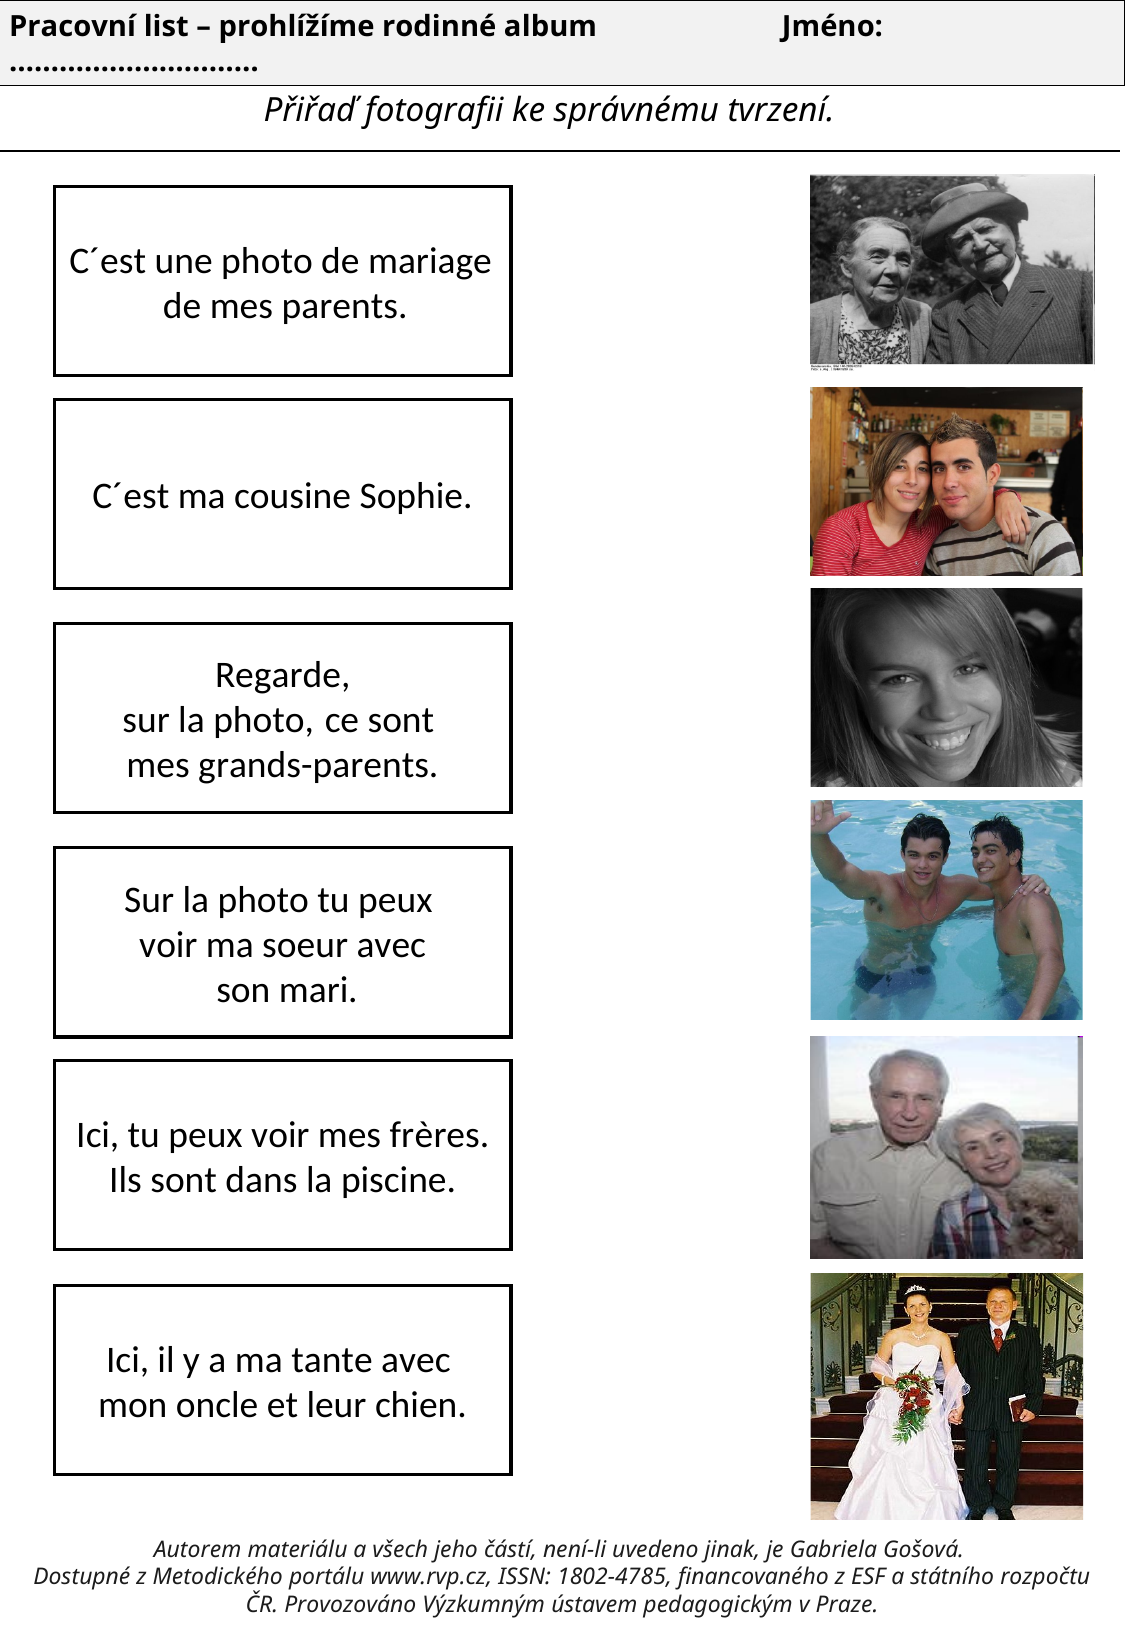

Pracovní list – prohlížíme rodinné album Jméno: …………………………
Přiřaď fotografii ke správnému tvrzení.
C´est une photo de mariage
de mes parents.
C´est ma cousine Sophie.
Regarde,
sur la photo, ce sont
mes grands-parents.
Sur la photo tu peux
voir ma soeur avec
 son mari.
Ici, tu peux voir mes frères.
Ils sont dans la piscine.
Ici, il y a ma tante avec
mon oncle et leur chien.
Autorem materiálu a všech jeho částí, není-li uvedeno jinak, je Gabriela Gošová.
Dostupné z Metodického portálu www.rvp.cz, ISSN: 1802-4785, financovaného z ESF a státního rozpočtu ČR. Provozováno Výzkumným ústavem pedagogickým v Praze.